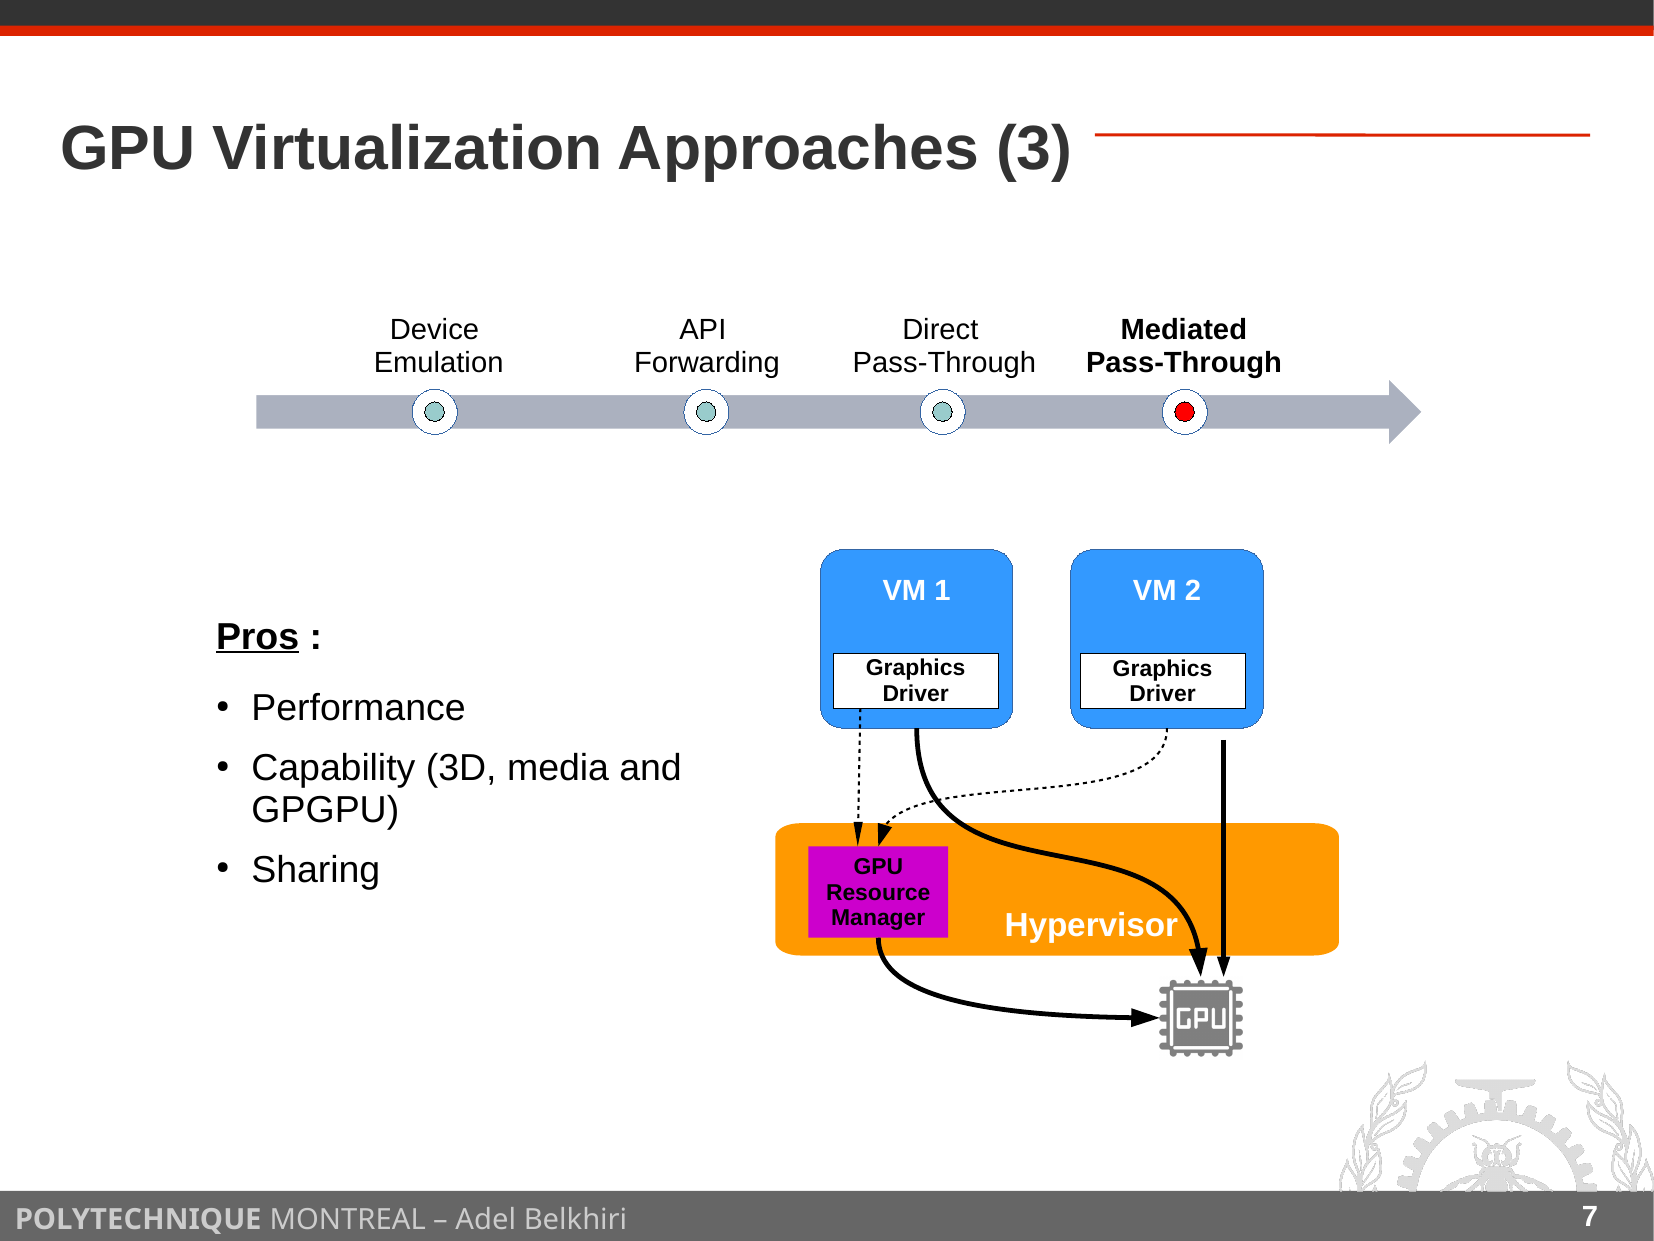

GPU Virtualization Approaches (3)
Device
 Emulation
API
Forwarding
Direct
Pass-Through
Mediated
Pass-Through
VM 1
Graphics Driver
VM 2
Graphics Driver
Hypervisor
GPU Resource Manager
Pros :
Performance
Capability (3D, media and GPGPU)
Sharing
7
POLYTECHNIQUE MONTREAL – Adel Belkhiri